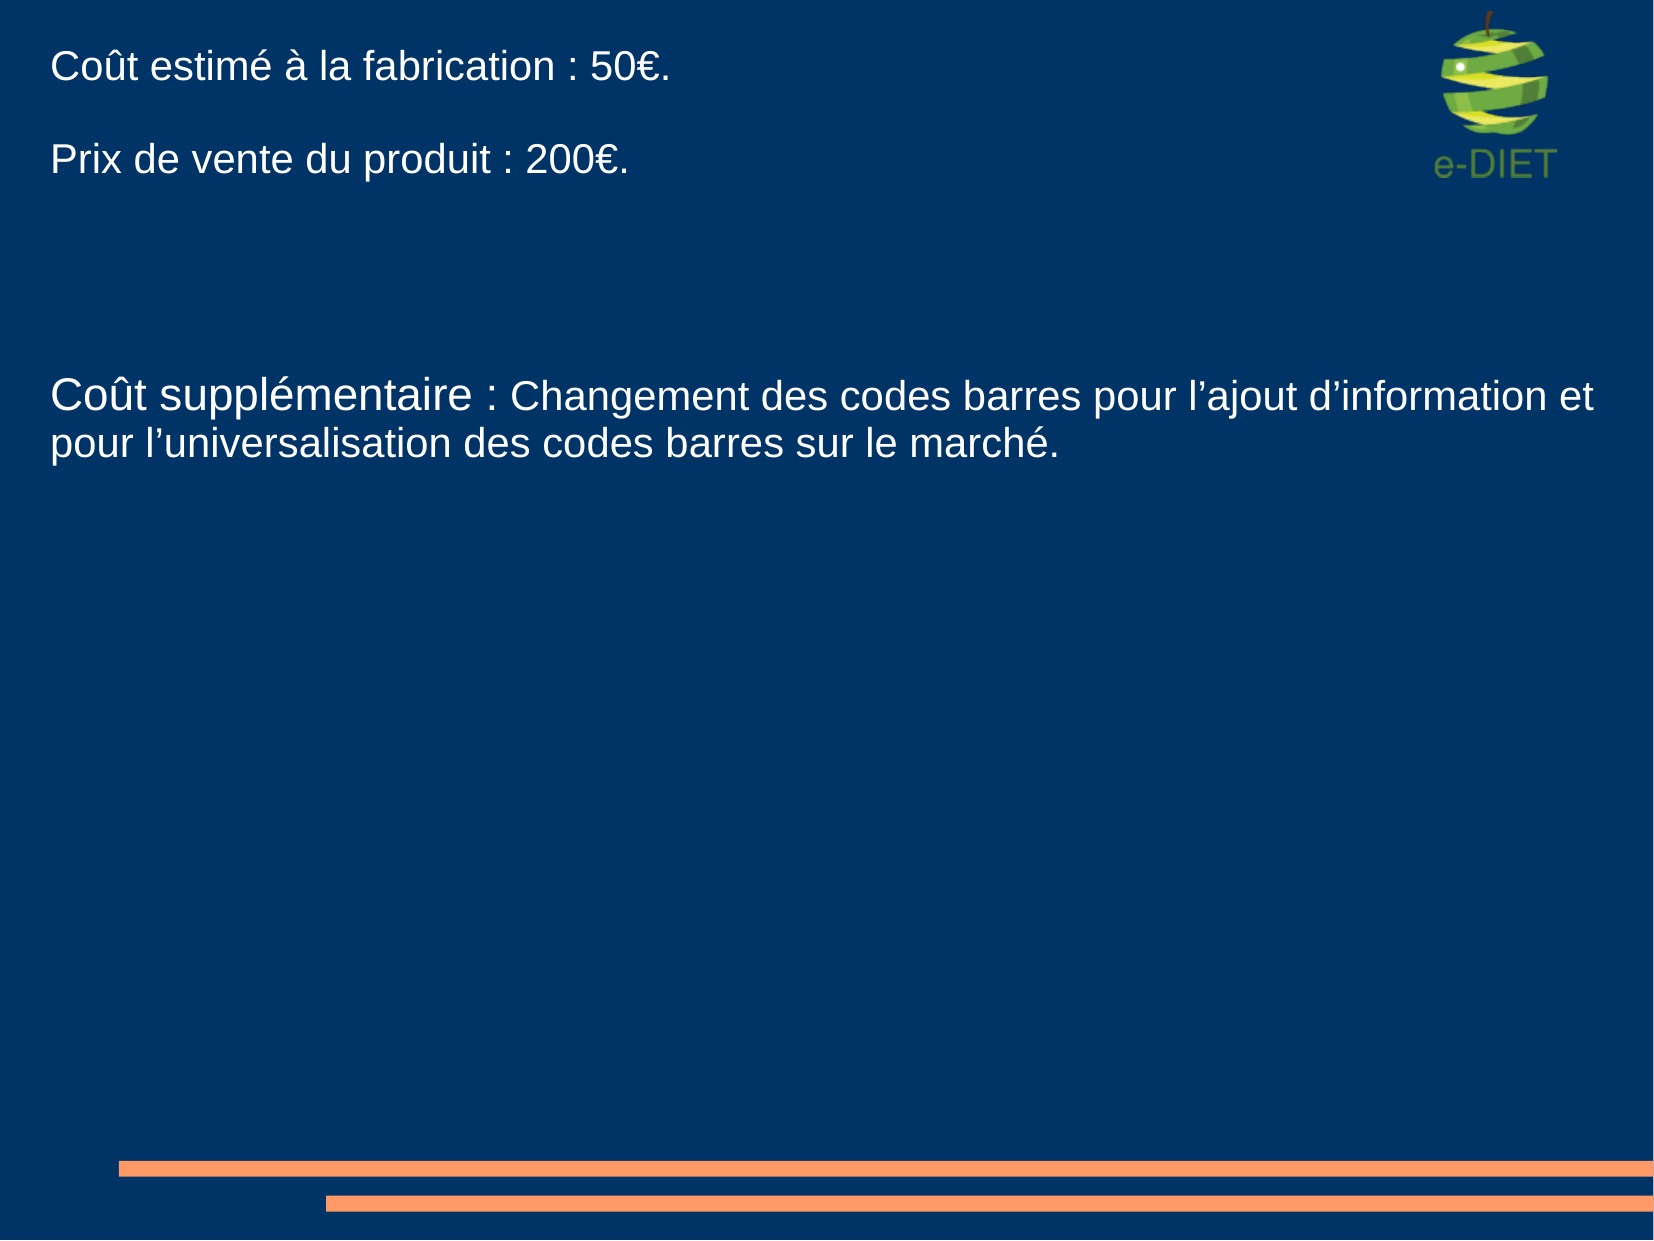

Coût estimé à la fabrication : 50€.
Prix de vente du produit : 200€.
Coût supplémentaire : Changement des codes barres pour l’ajout d’information et pour l’universalisation des codes barres sur le marché.